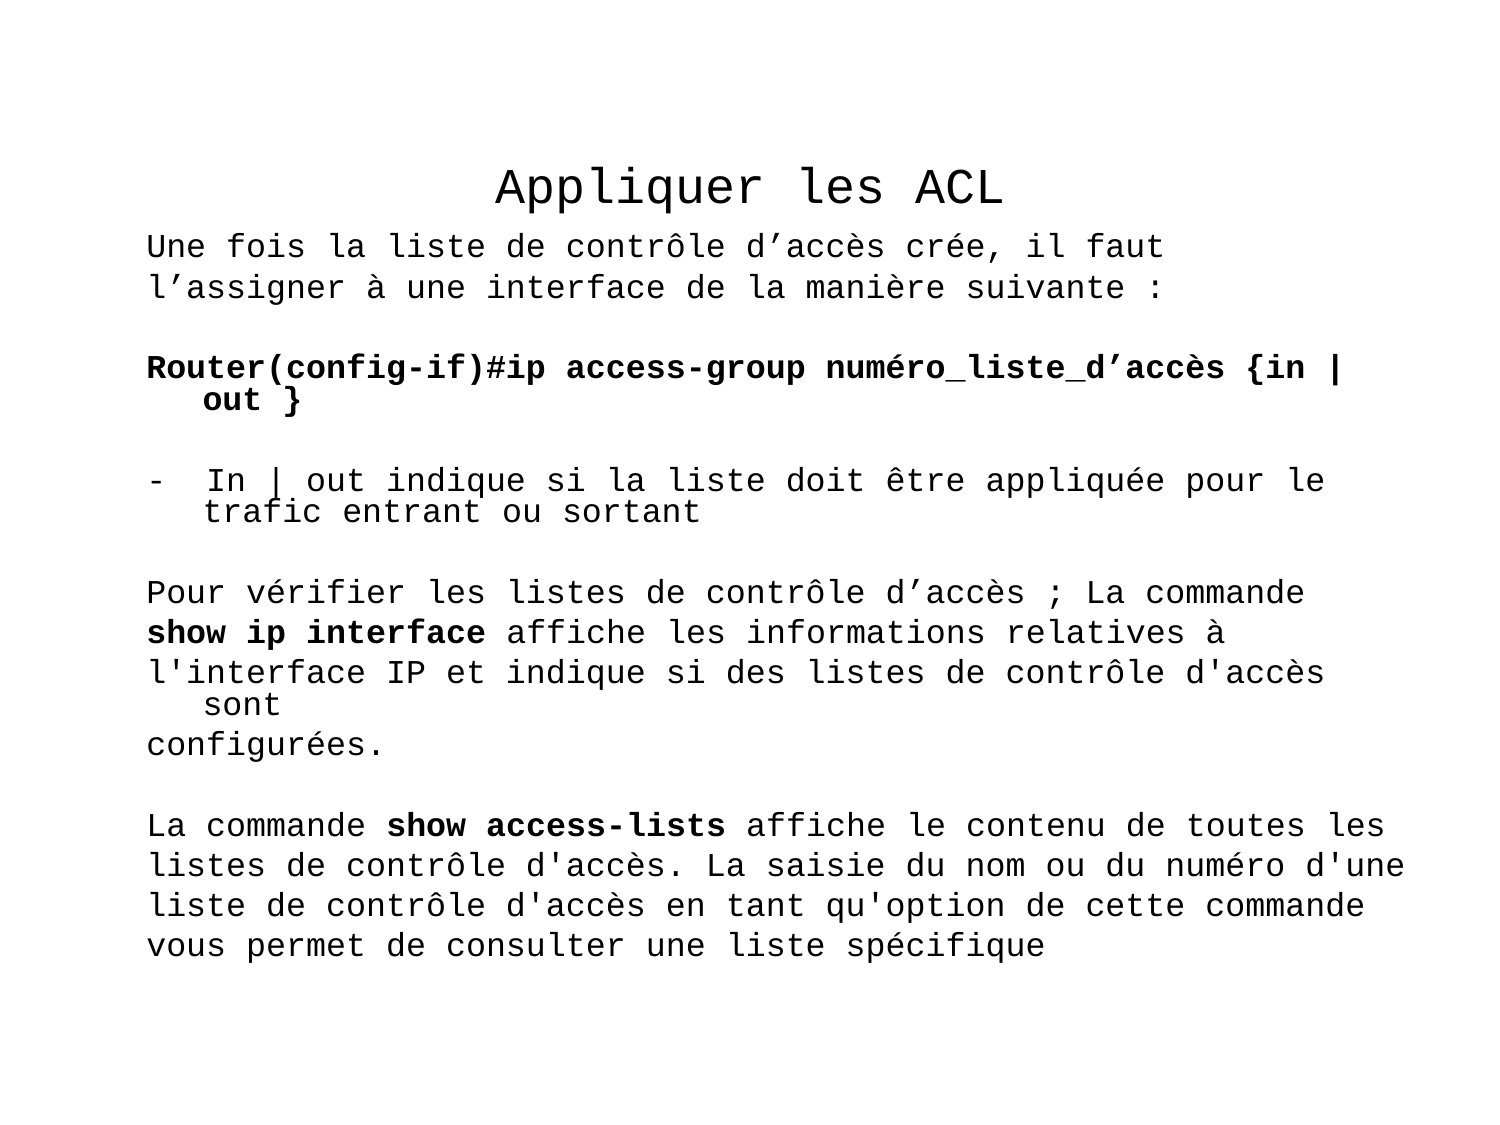

# Appliquer les ACL
Une fois la liste de contrôle d’accès crée, il faut
l’assigner à une interface de la manière suivante :
Router(config-if)#ip access-group numéro_liste_d’accès {in | out }
-  In | out indique si la liste doit être appliquée pour le trafic entrant ou sortant
Pour vérifier les listes de contrôle d’accès ; La commande
show ip interface affiche les informations relatives à
l'interface IP et indique si des listes de contrôle d'accès sont
configurées.
La commande show access-lists affiche le contenu de toutes les
listes de contrôle d'accès. La saisie du nom ou du numéro d'une
liste de contrôle d'accès en tant qu'option de cette commande
vous permet de consulter une liste spécifique